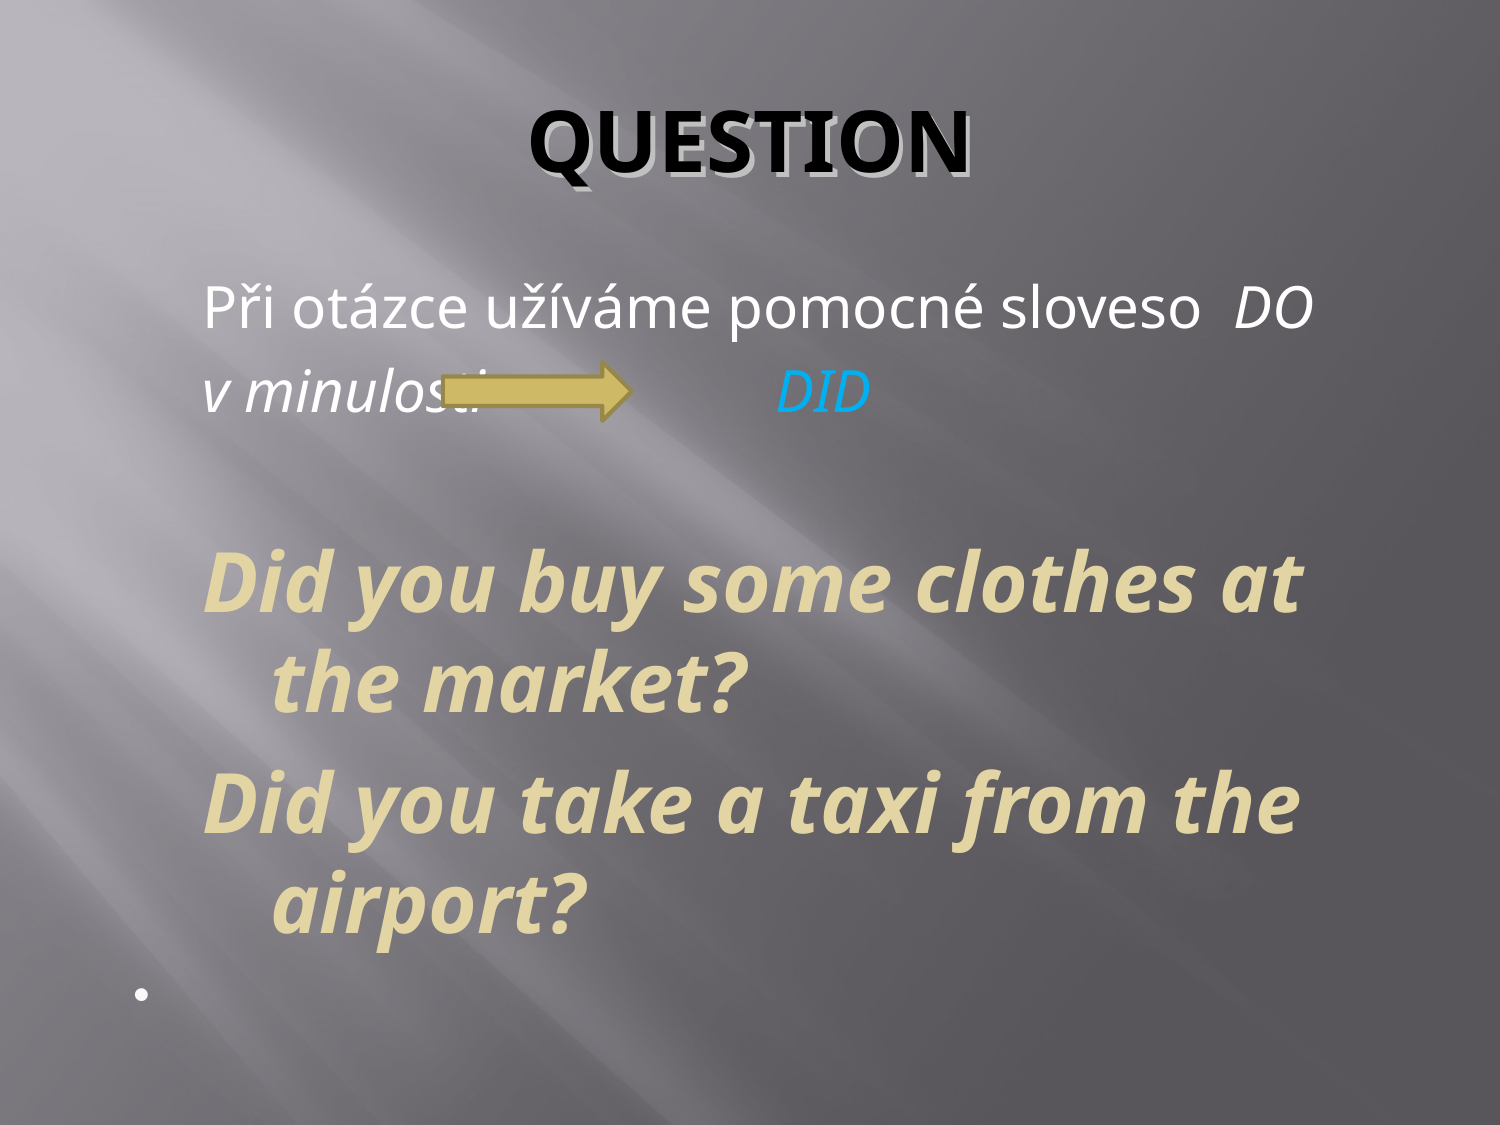

# QUESTION
Při otázce užíváme pomocné sloveso DO
v minulosti DID
Did you buy some clothes at the market?
Did you take a taxi from the airport?